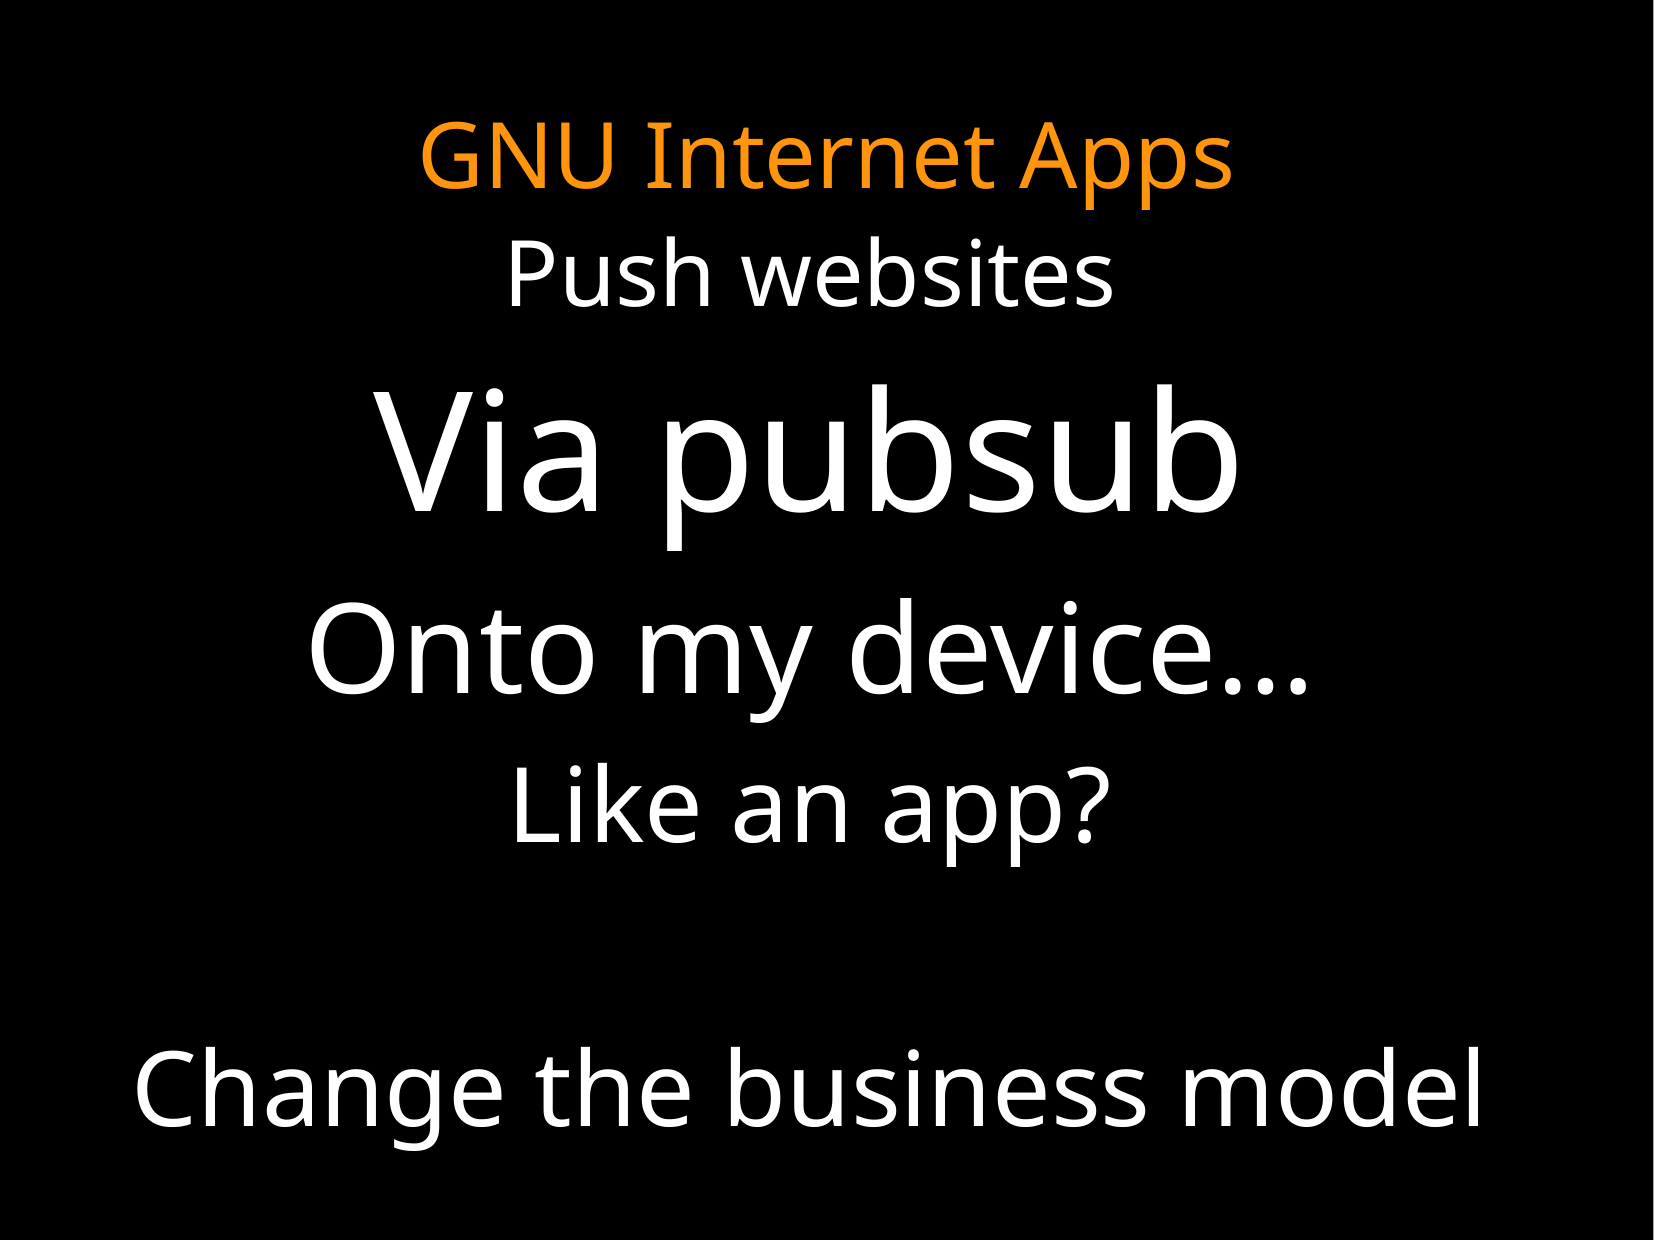

# GNU Internet Apps
Push websites
Via pubsub
Onto my device…
Like an app?
Change the business model